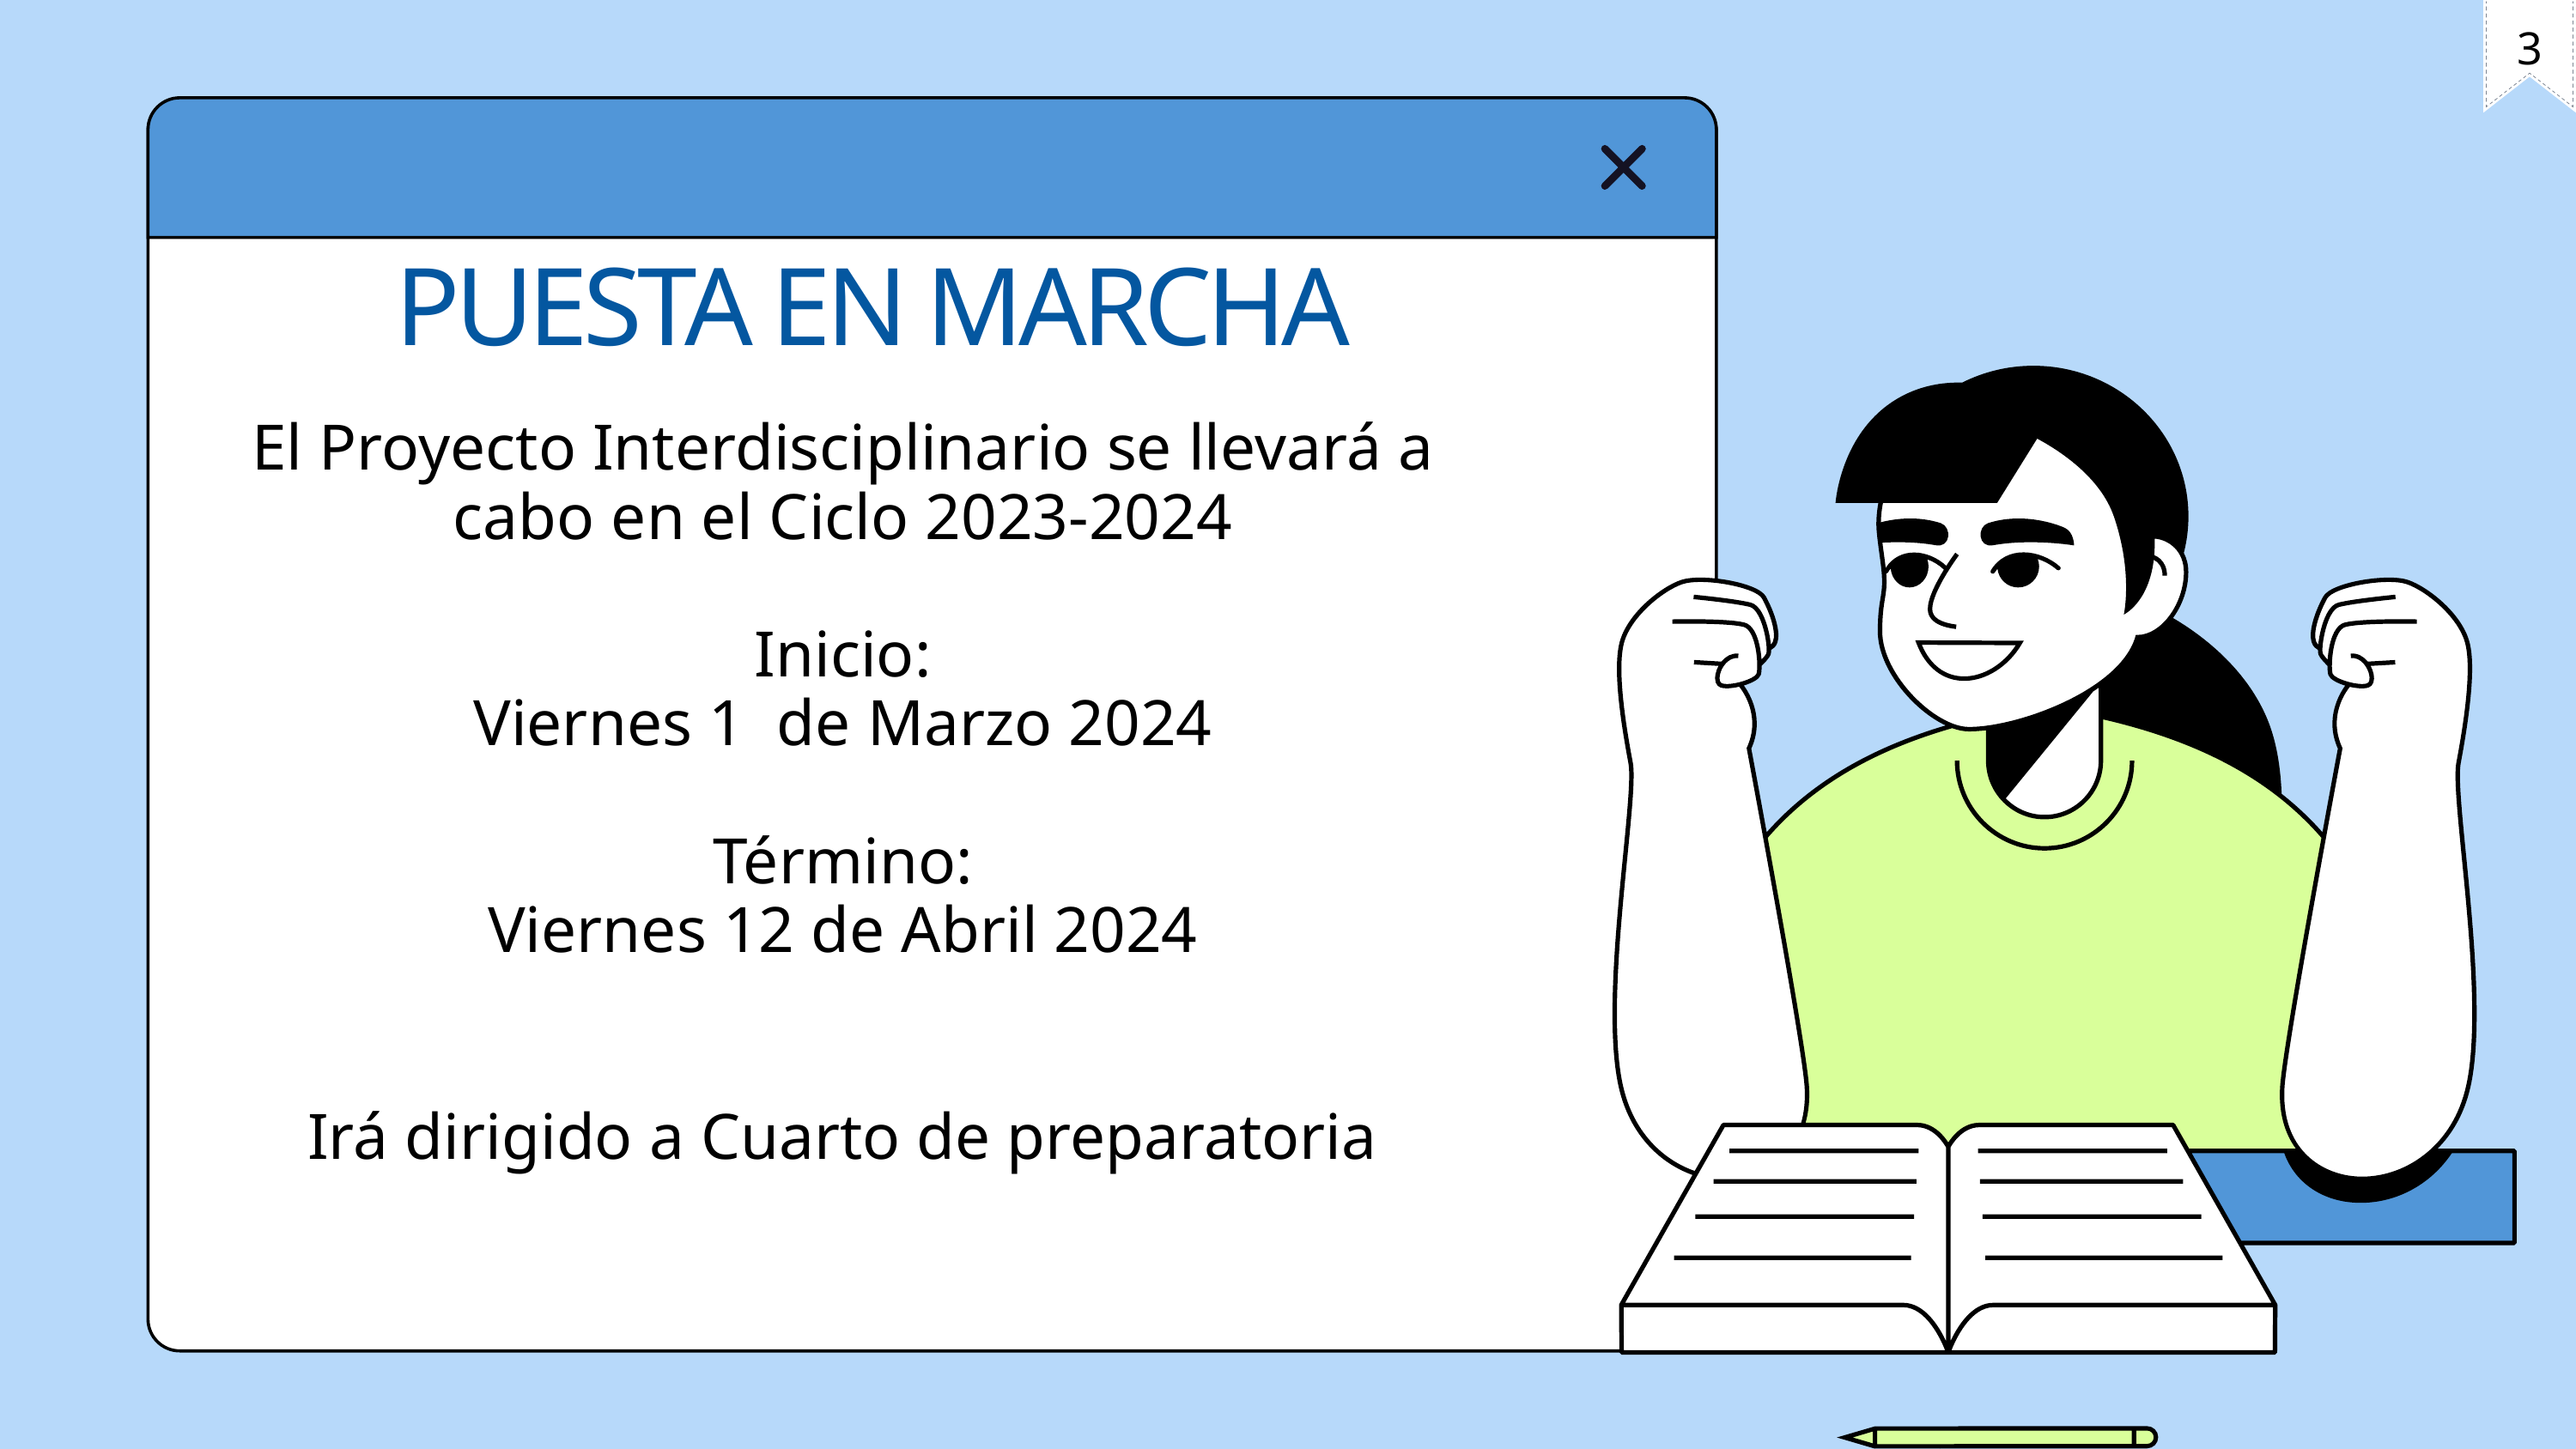

3
PUESTA EN MARCHA
El Proyecto Interdisciplinario se llevará a cabo en el Ciclo 2023-2024
Inicio:
Viernes 1 de Marzo 2024
Término:
Viernes 12 de Abril 2024
Irá dirigido a Cuarto de preparatoria